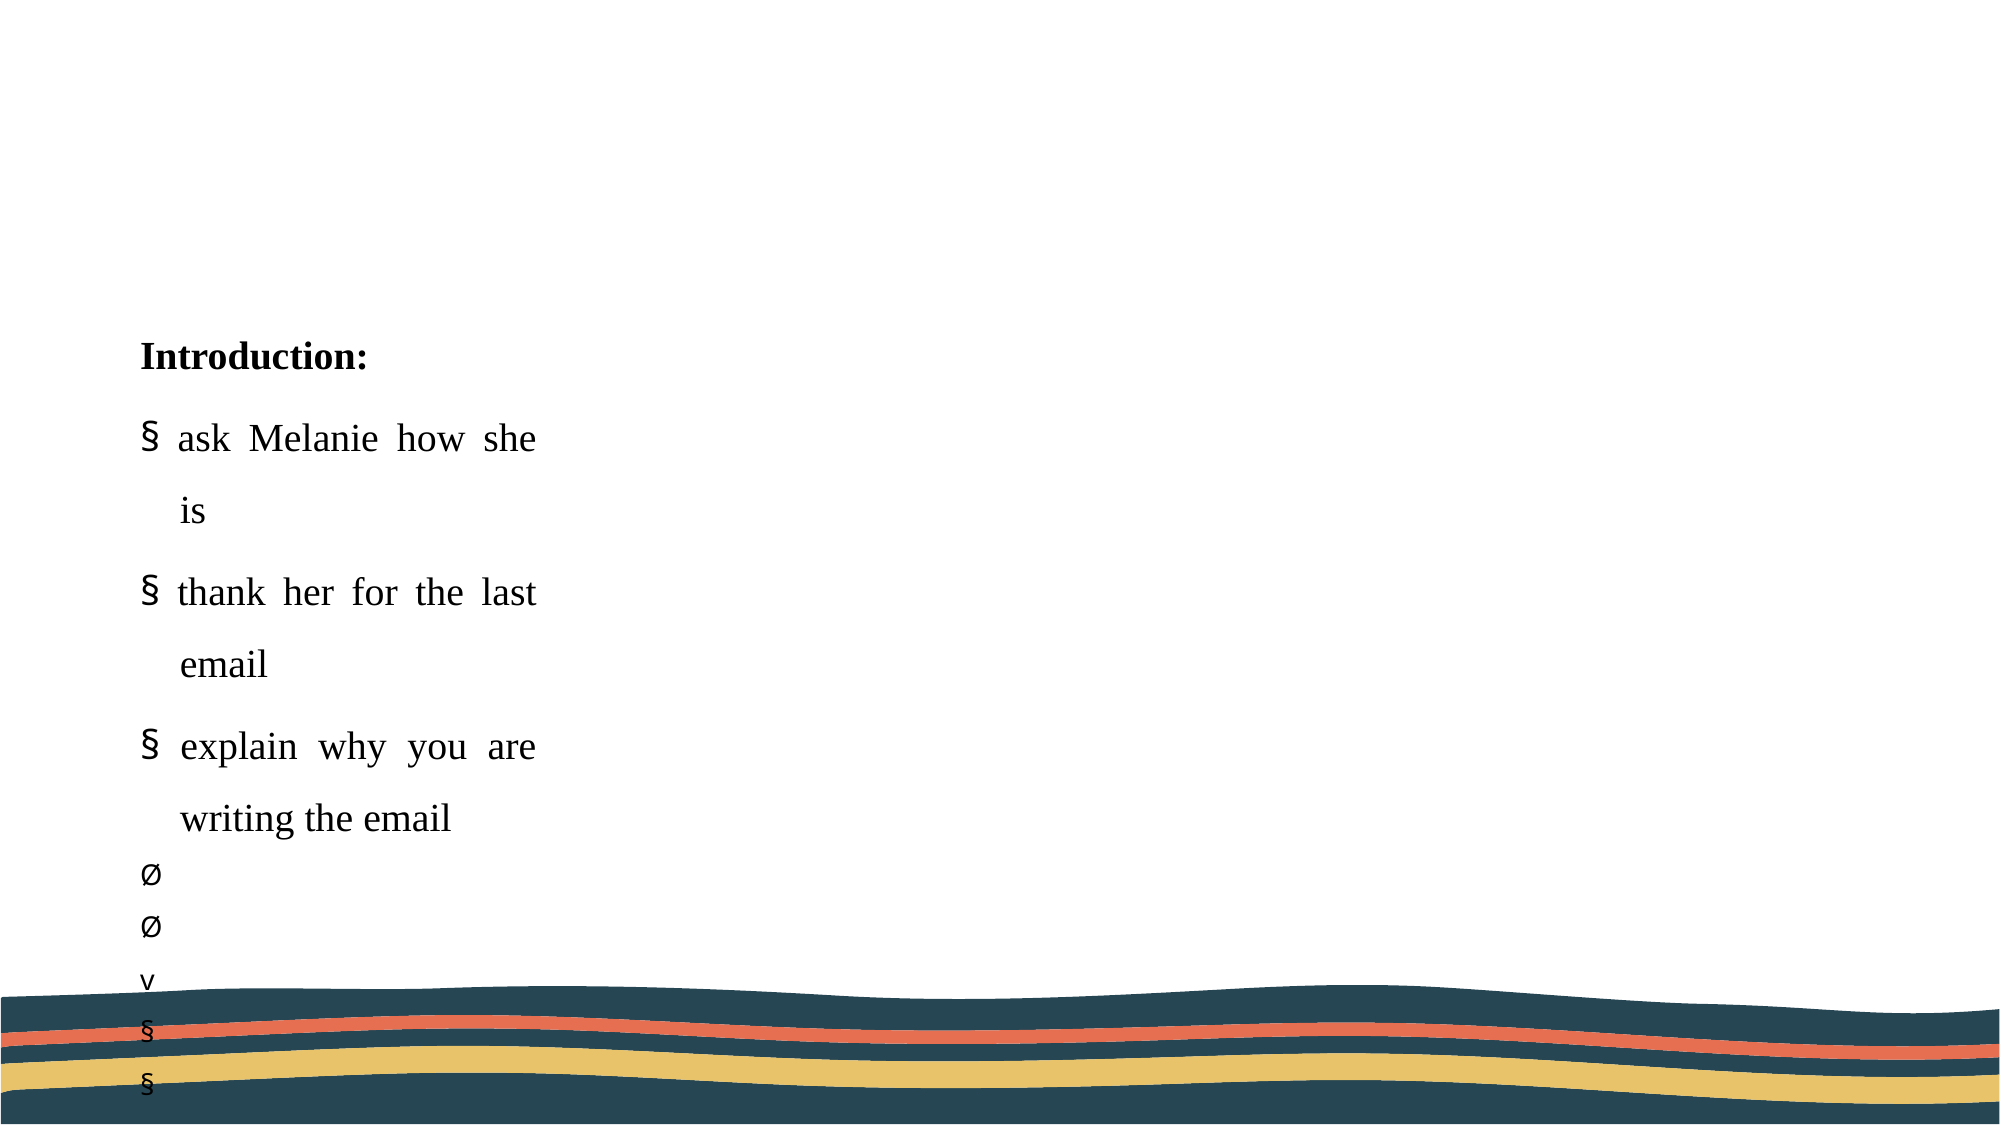

# Introduction:
 ask Melanie how she is
 thank her for the last email
 explain why you are writing the email